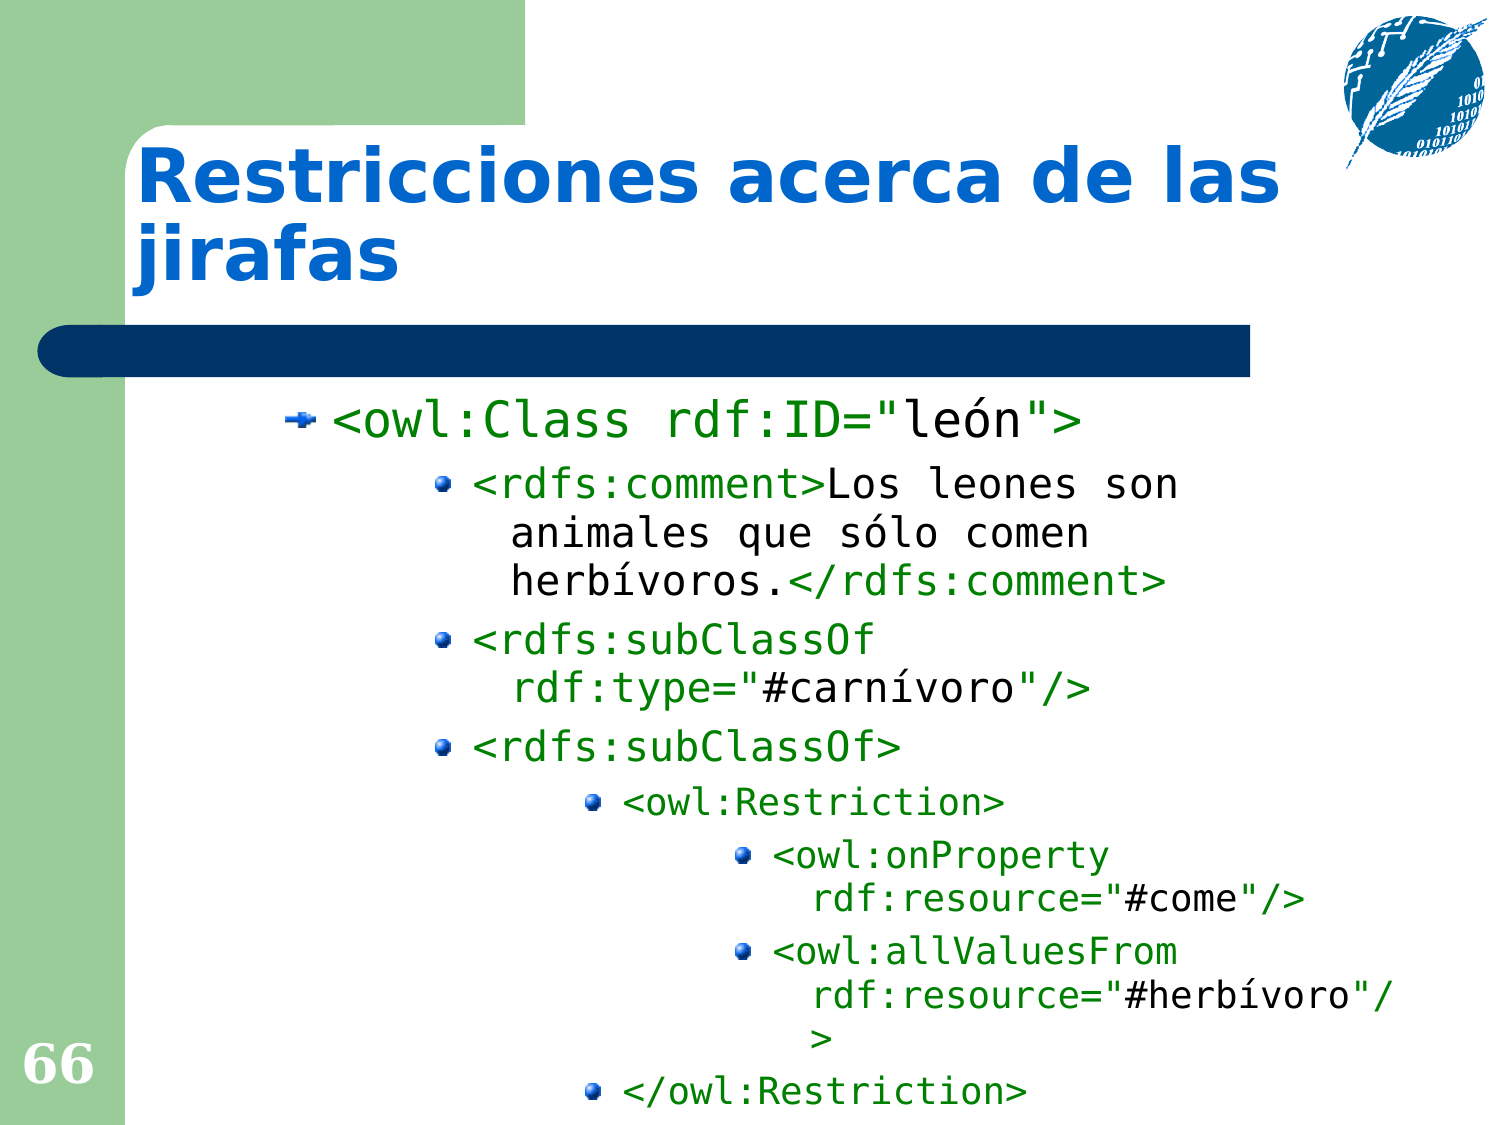

# Restricciones acerca de las jirafas
<owl:Class rdf:ID="león">
<rdfs:comment>Los leones son animales que sólo comen herbívoros.</rdfs:comment>
<rdfs:subClassOf rdf:type="#carnívoro"/>
<rdfs:subClassOf>
<owl:Restriction>
<owl:onProperty rdf:resource="#come"/>
<owl:allValuesFrom rdf:resource="#herbívoro"/>
</owl:Restriction>
</rdfs:subClassOf>
</owl:Class>
66